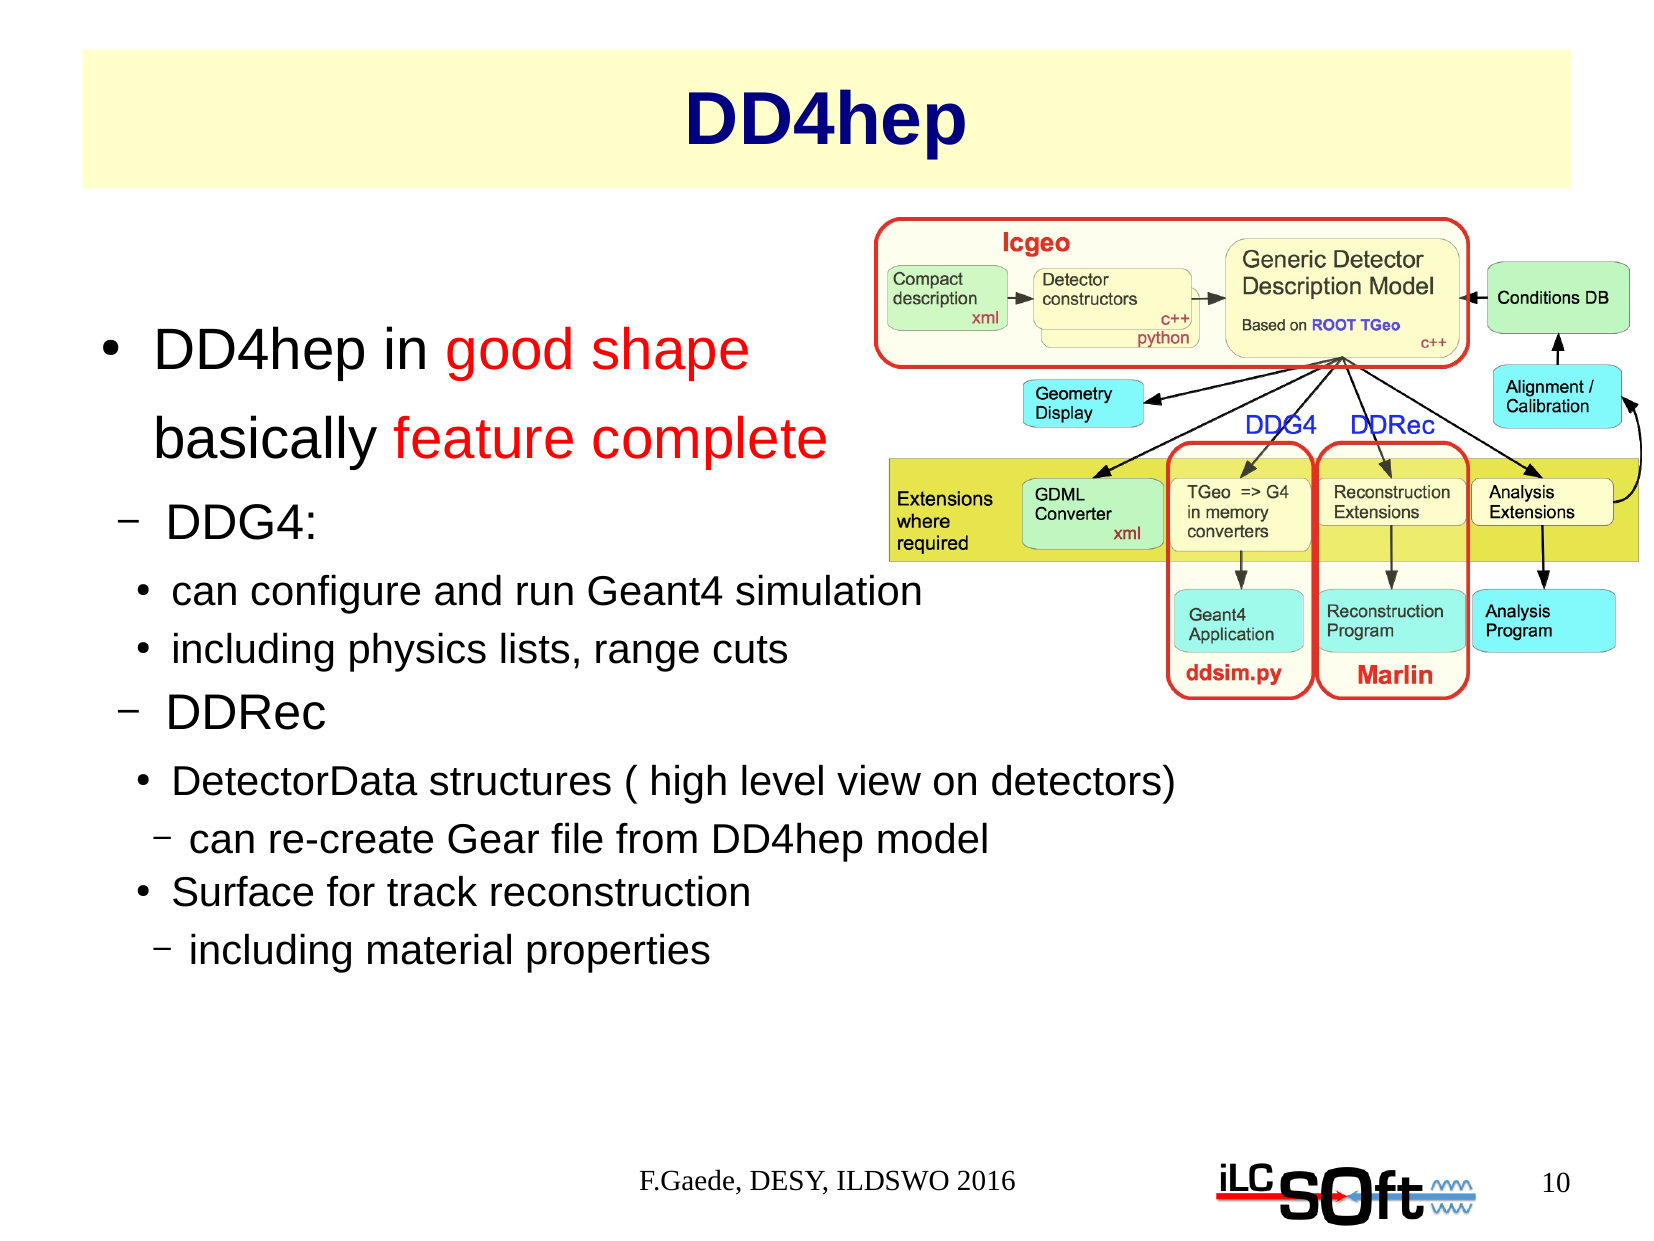

# DD4hep
DD4hep in good shape
basically feature complete
DDG4:
can configure and run Geant4 simulation
including physics lists, range cuts
DDRec
DetectorData structures ( high level view on detectors)
can re-create Gear file from DD4hep model
Surface for track reconstruction
including material properties
10